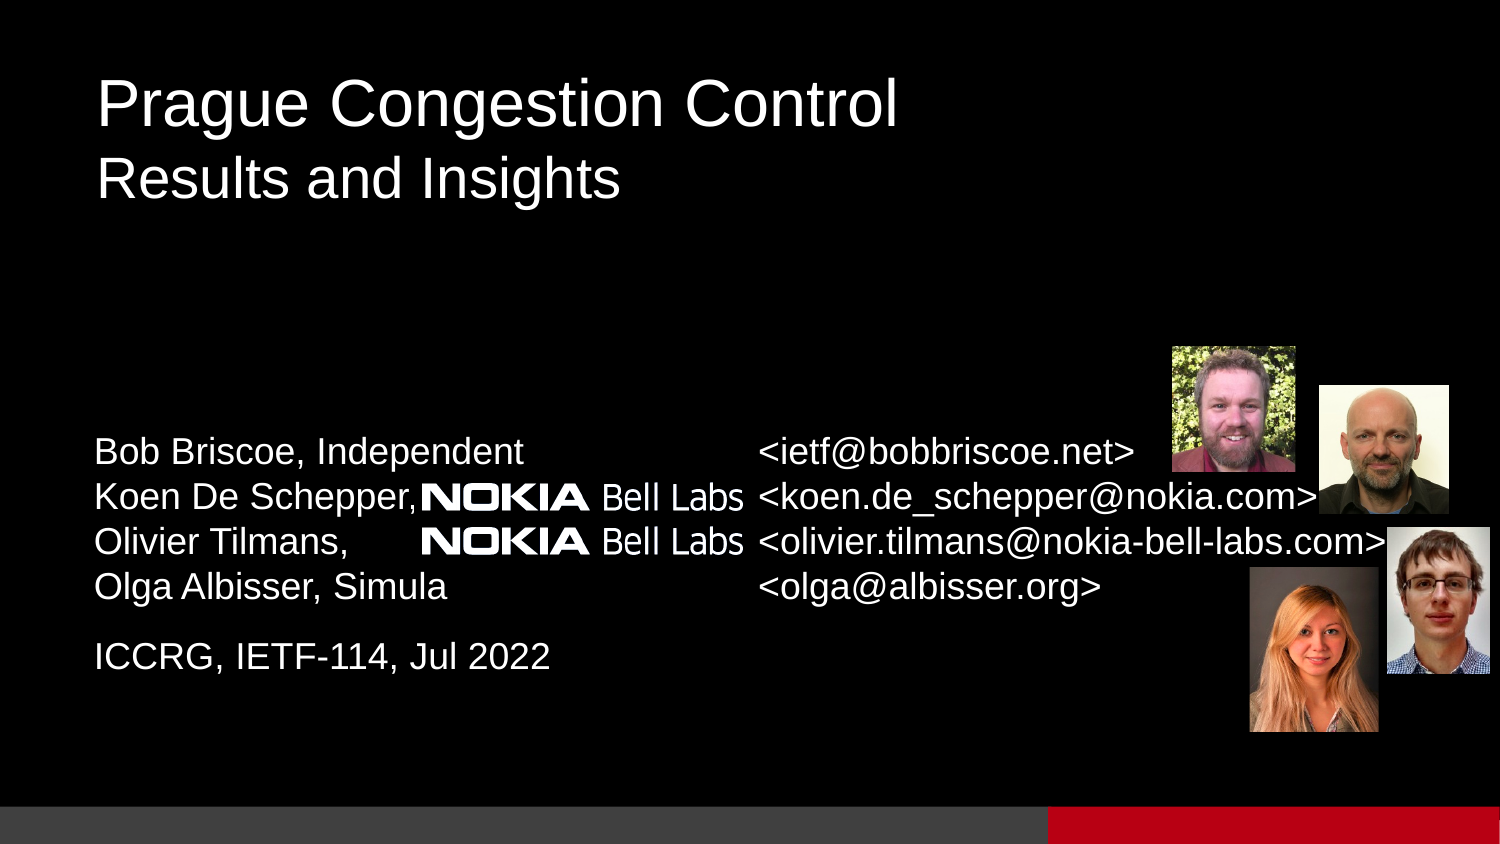

Prague Congestion Control
Results and Insights
Bob Briscoe, Independent 				<ietf@bobbriscoe.net>
Koen De Schepper, N	okia Bell Labs 	<koen.de_schepper@nokia.com>
Olivier Tilmans, N	okia Bell Labs 	<olivier.tilmans@nokia-bell-labs.com>
Olga Albisser, Simula					<olga@albisser.org>
ICCRG, IETF-114, Jul 2022